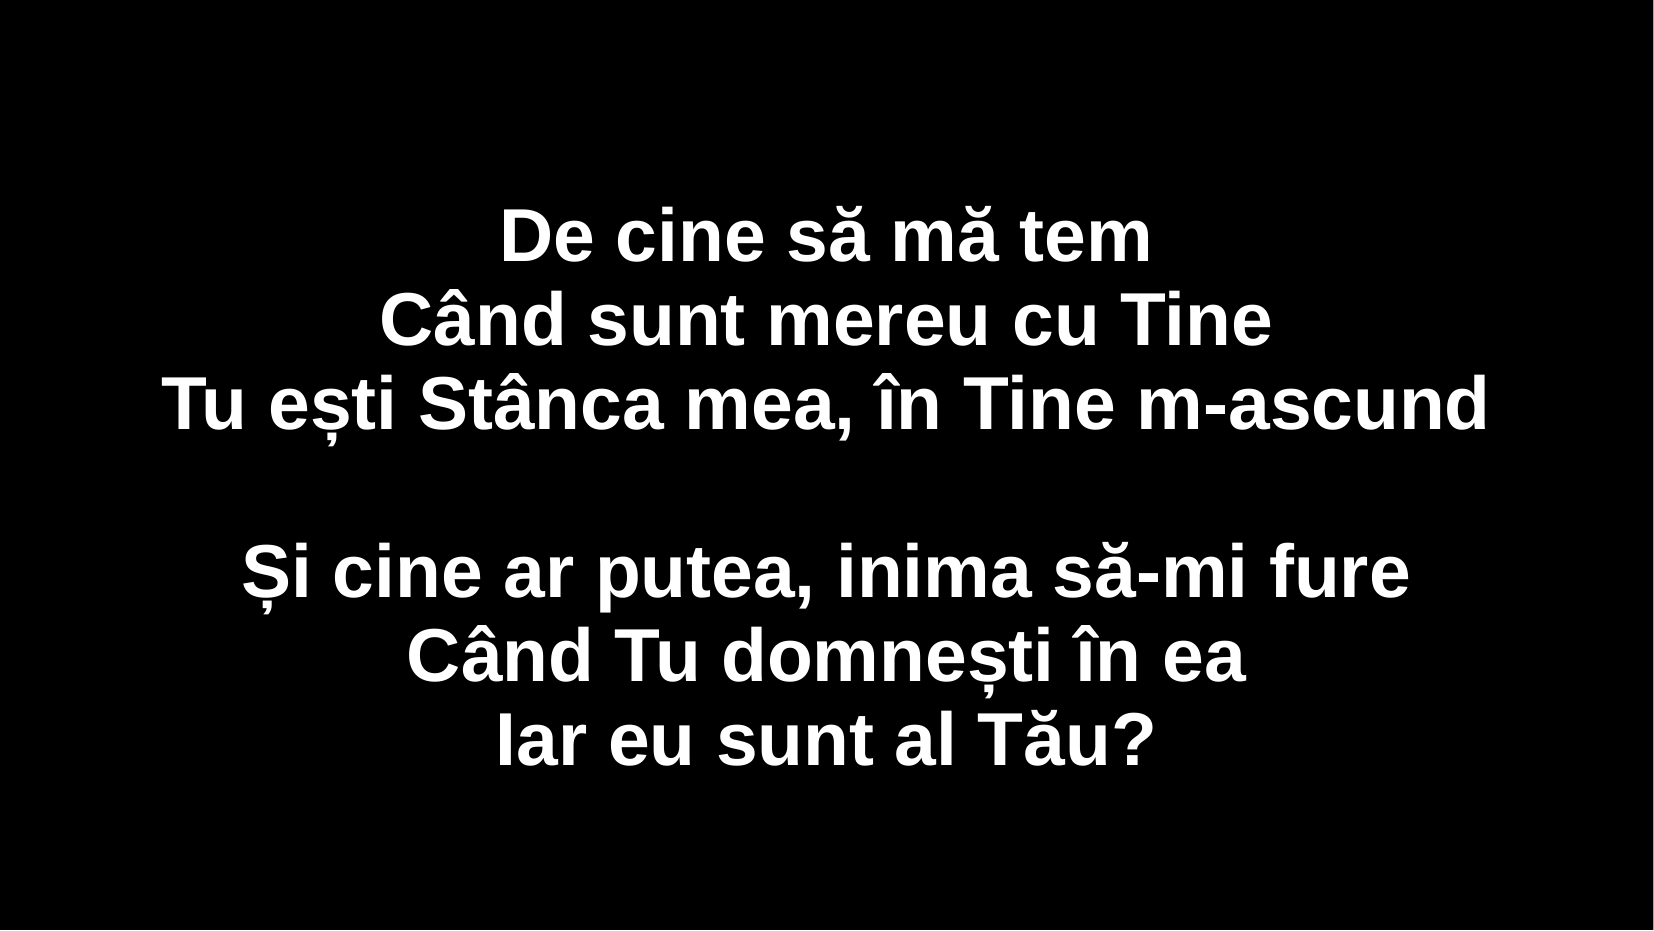

# De cine să mă tem
Când sunt mereu cu Tine
Tu ești Stânca mea, în Tine m-ascund
Și cine ar putea, inima să-mi fure
Când Tu domnești în ea
Iar eu sunt al Tău?